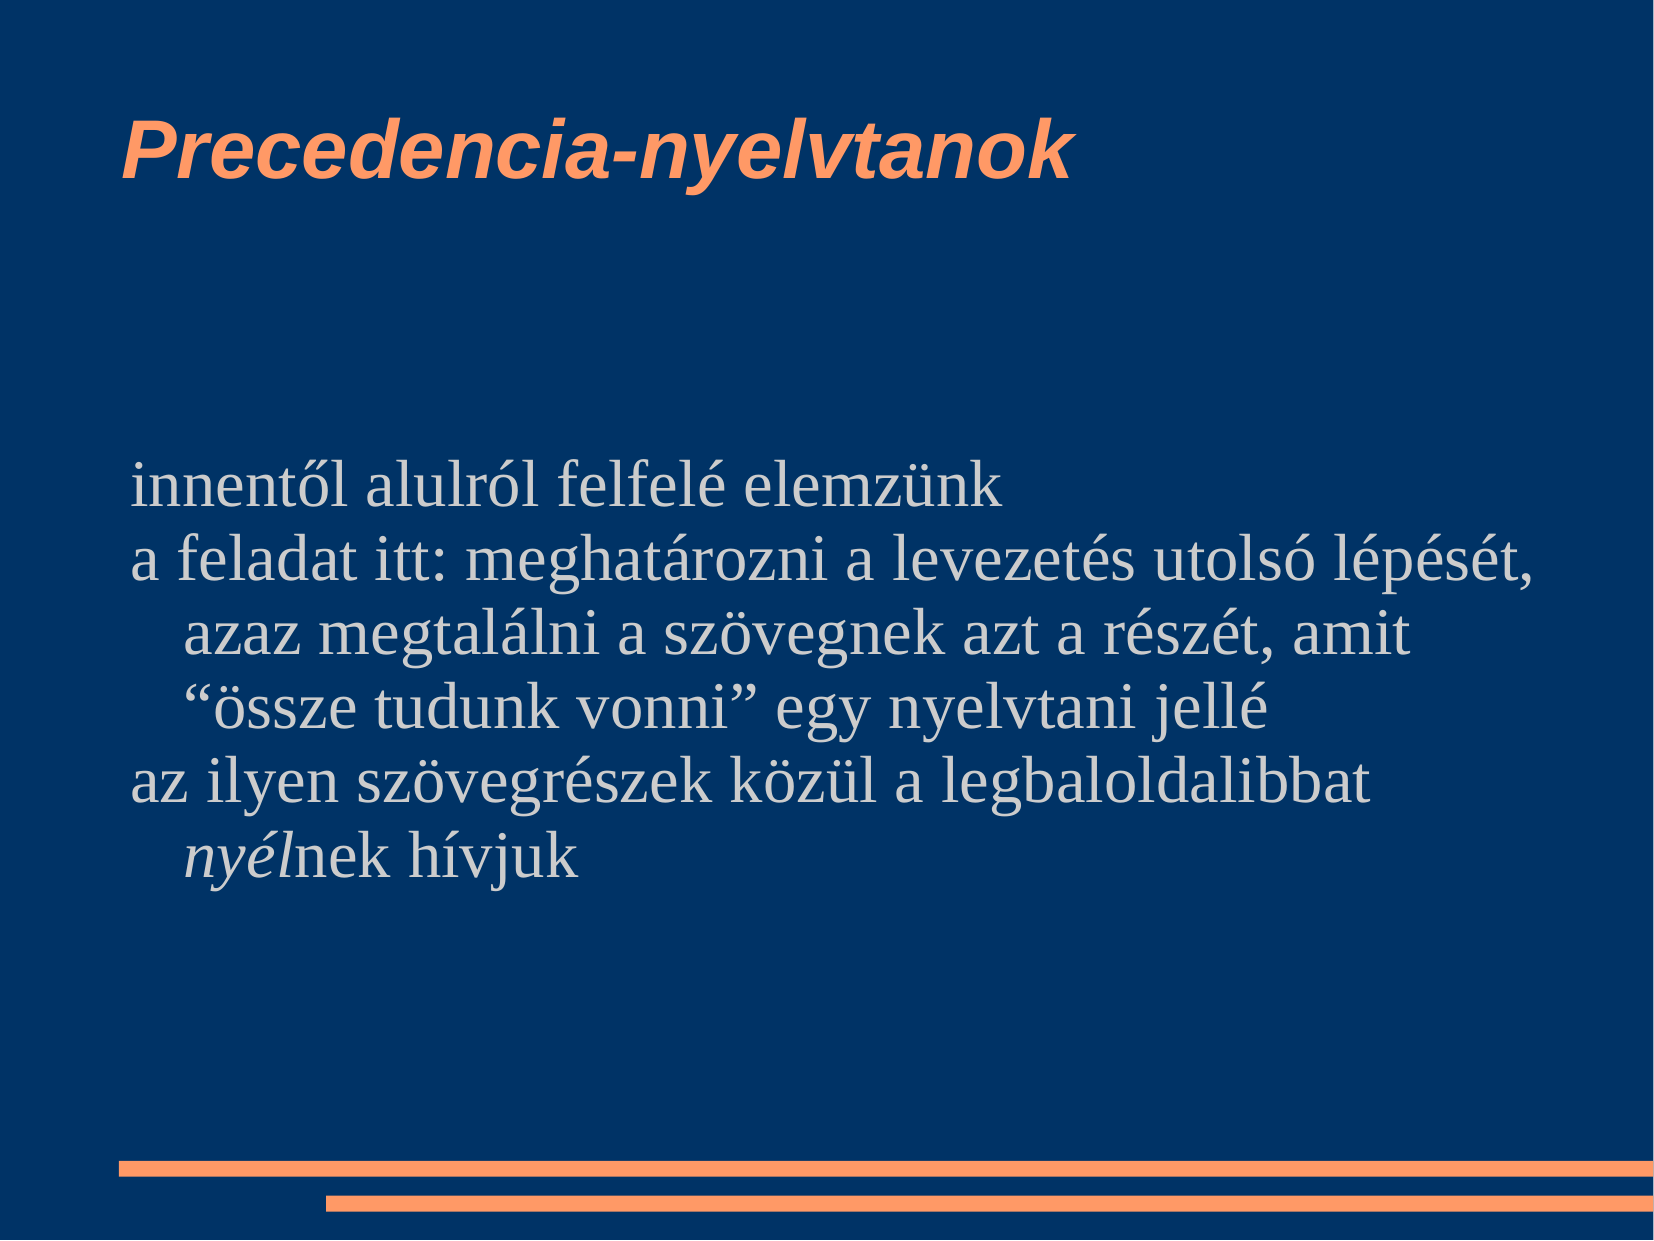

# Precedencia-nyelvtanok
innentől alulról felfelé elemzünk
a feladat itt: meghatározni a levezetés utolsó lépését, azaz megtalálni a szövegnek azt a részét, amit “össze tudunk vonni” egy nyelvtani jellé
az ilyen szövegrészek közül a legbaloldalibbat nyélnek hívjuk